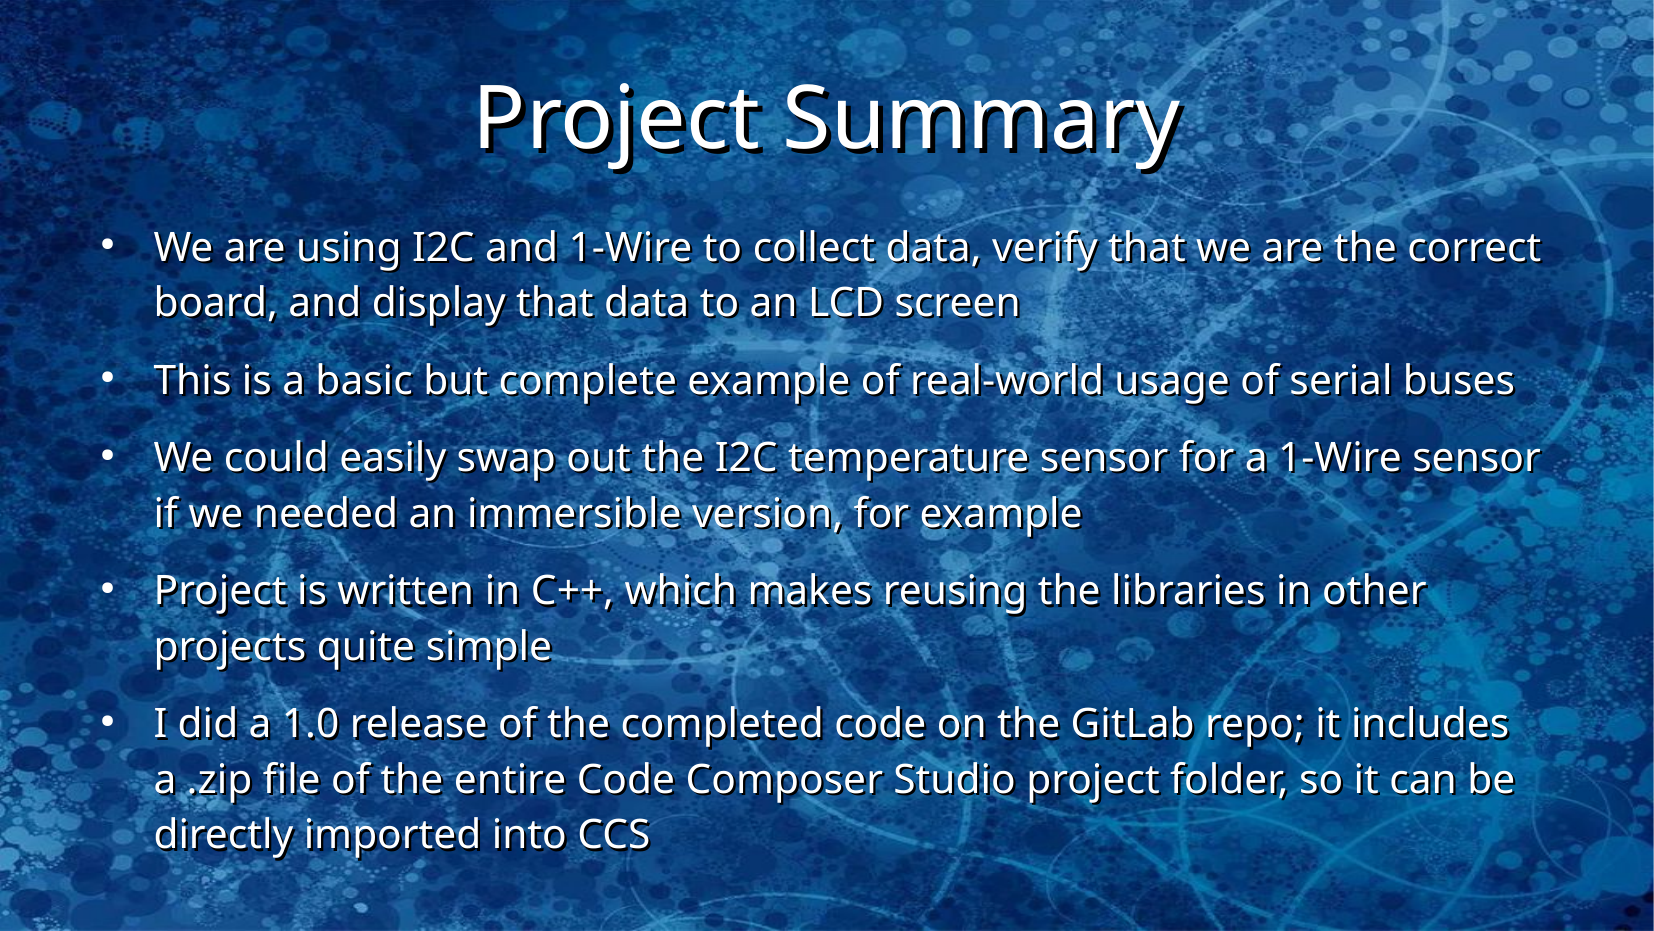

# Project Summary
We are using I2C and 1-Wire to collect data, verify that we are the correct board, and display that data to an LCD screen
This is a basic but complete example of real-world usage of serial buses
We could easily swap out the I2C temperature sensor for a 1-Wire sensor if we needed an immersible version, for example
Project is written in C++, which makes reusing the libraries in other projects quite simple
I did a 1.0 release of the completed code on the GitLab repo; it includes a .zip file of the entire Code Composer Studio project folder, so it can be directly imported into CCS